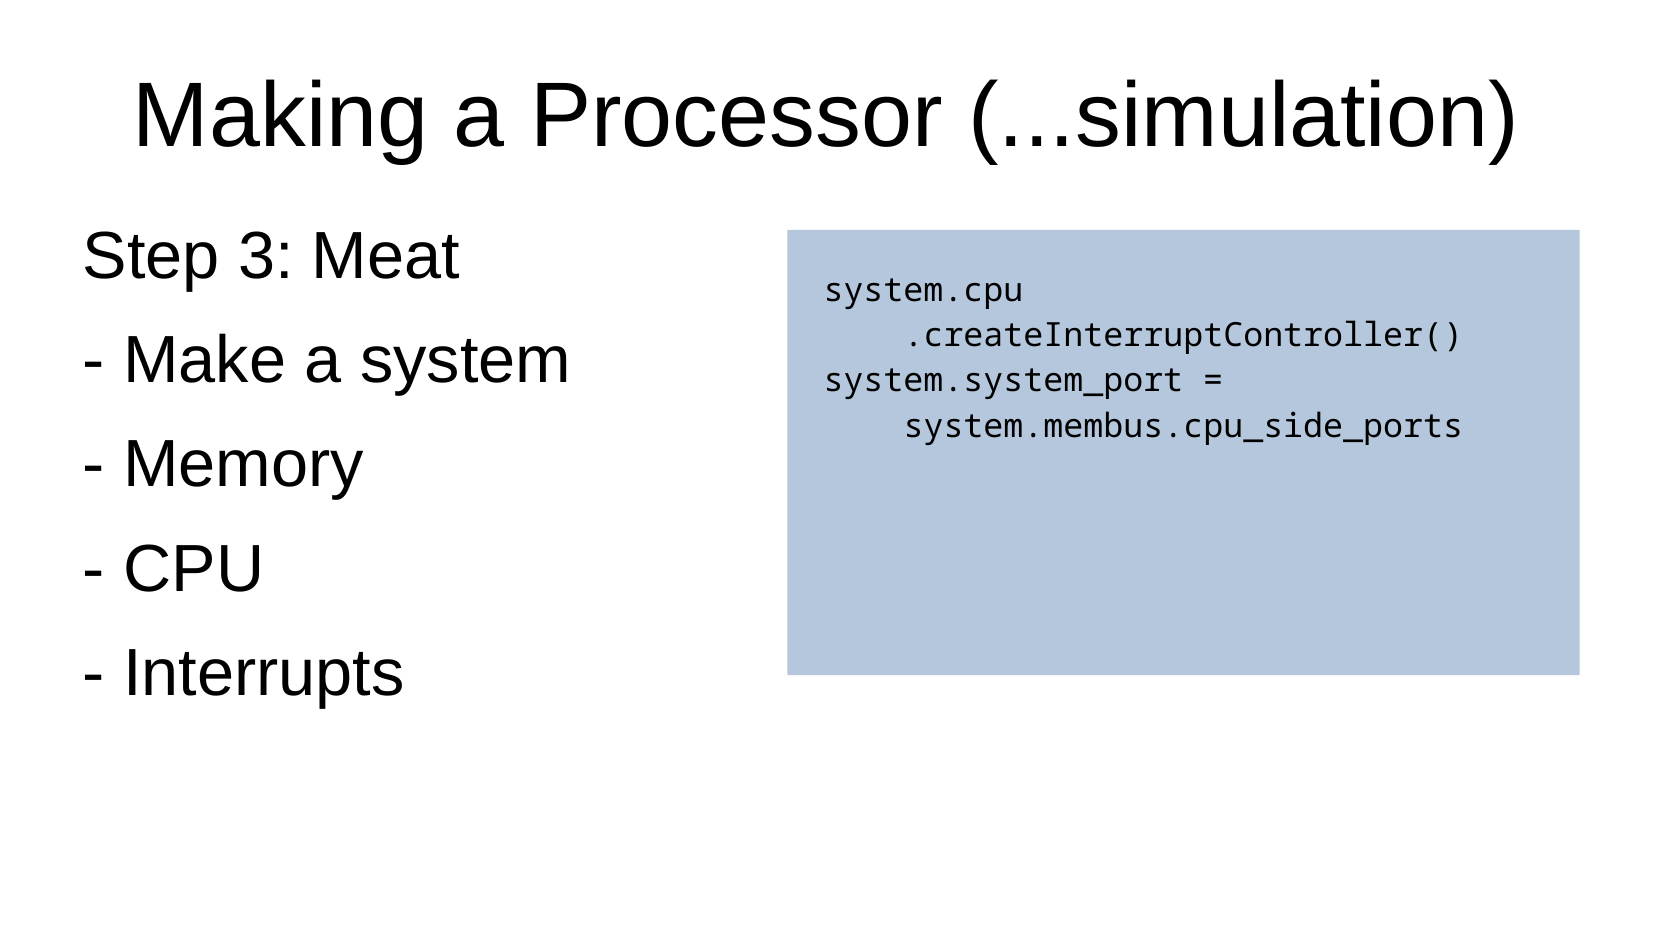

# Making a Processor (...simulation)
Step 3: Meat
- Make a system
- Memory
- CPU
- Interrupts
system.cpu
 .createInterruptController()
system.system_port =
 system.membus.cpu_side_ports